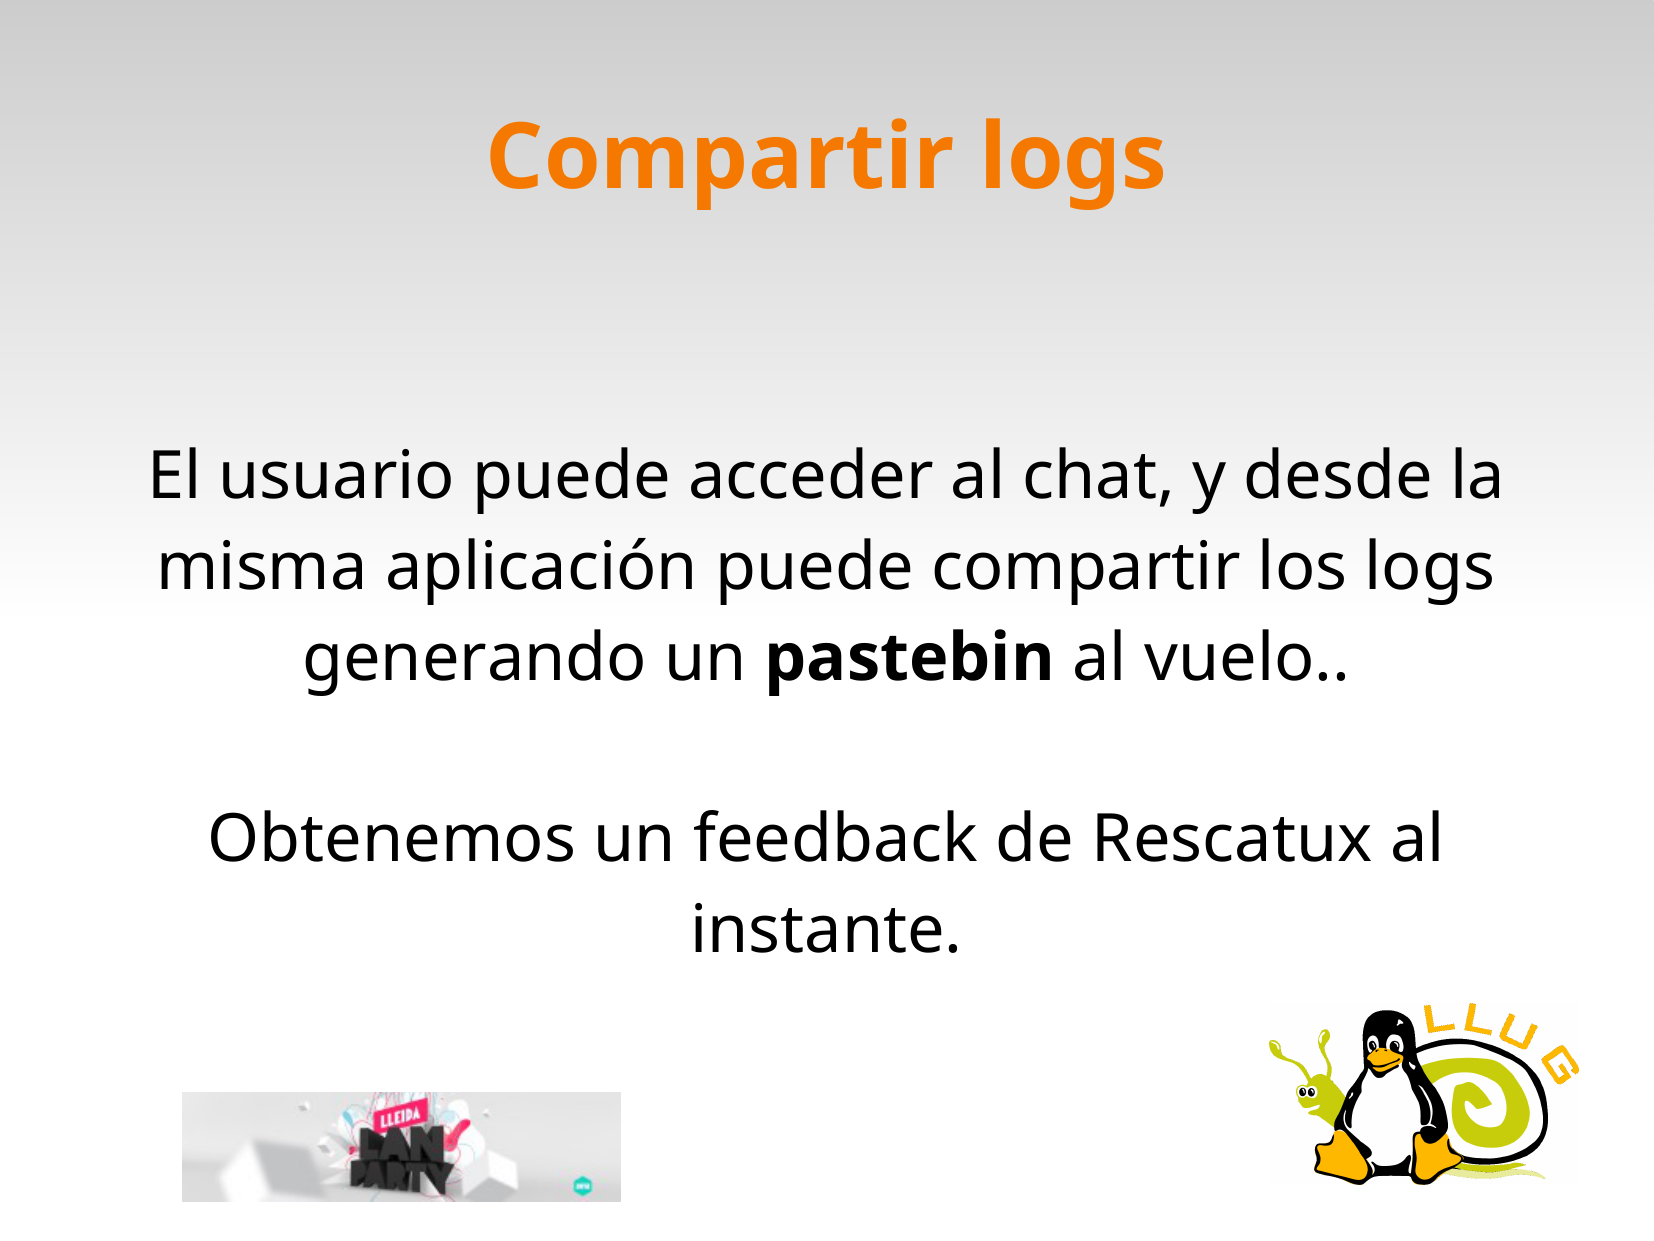

# Compartir logs
El usuario puede acceder al chat, y desde la misma aplicación puede compartir los logs generando un pastebin al vuelo..
Obtenemos un feedback de Rescatux al instante.